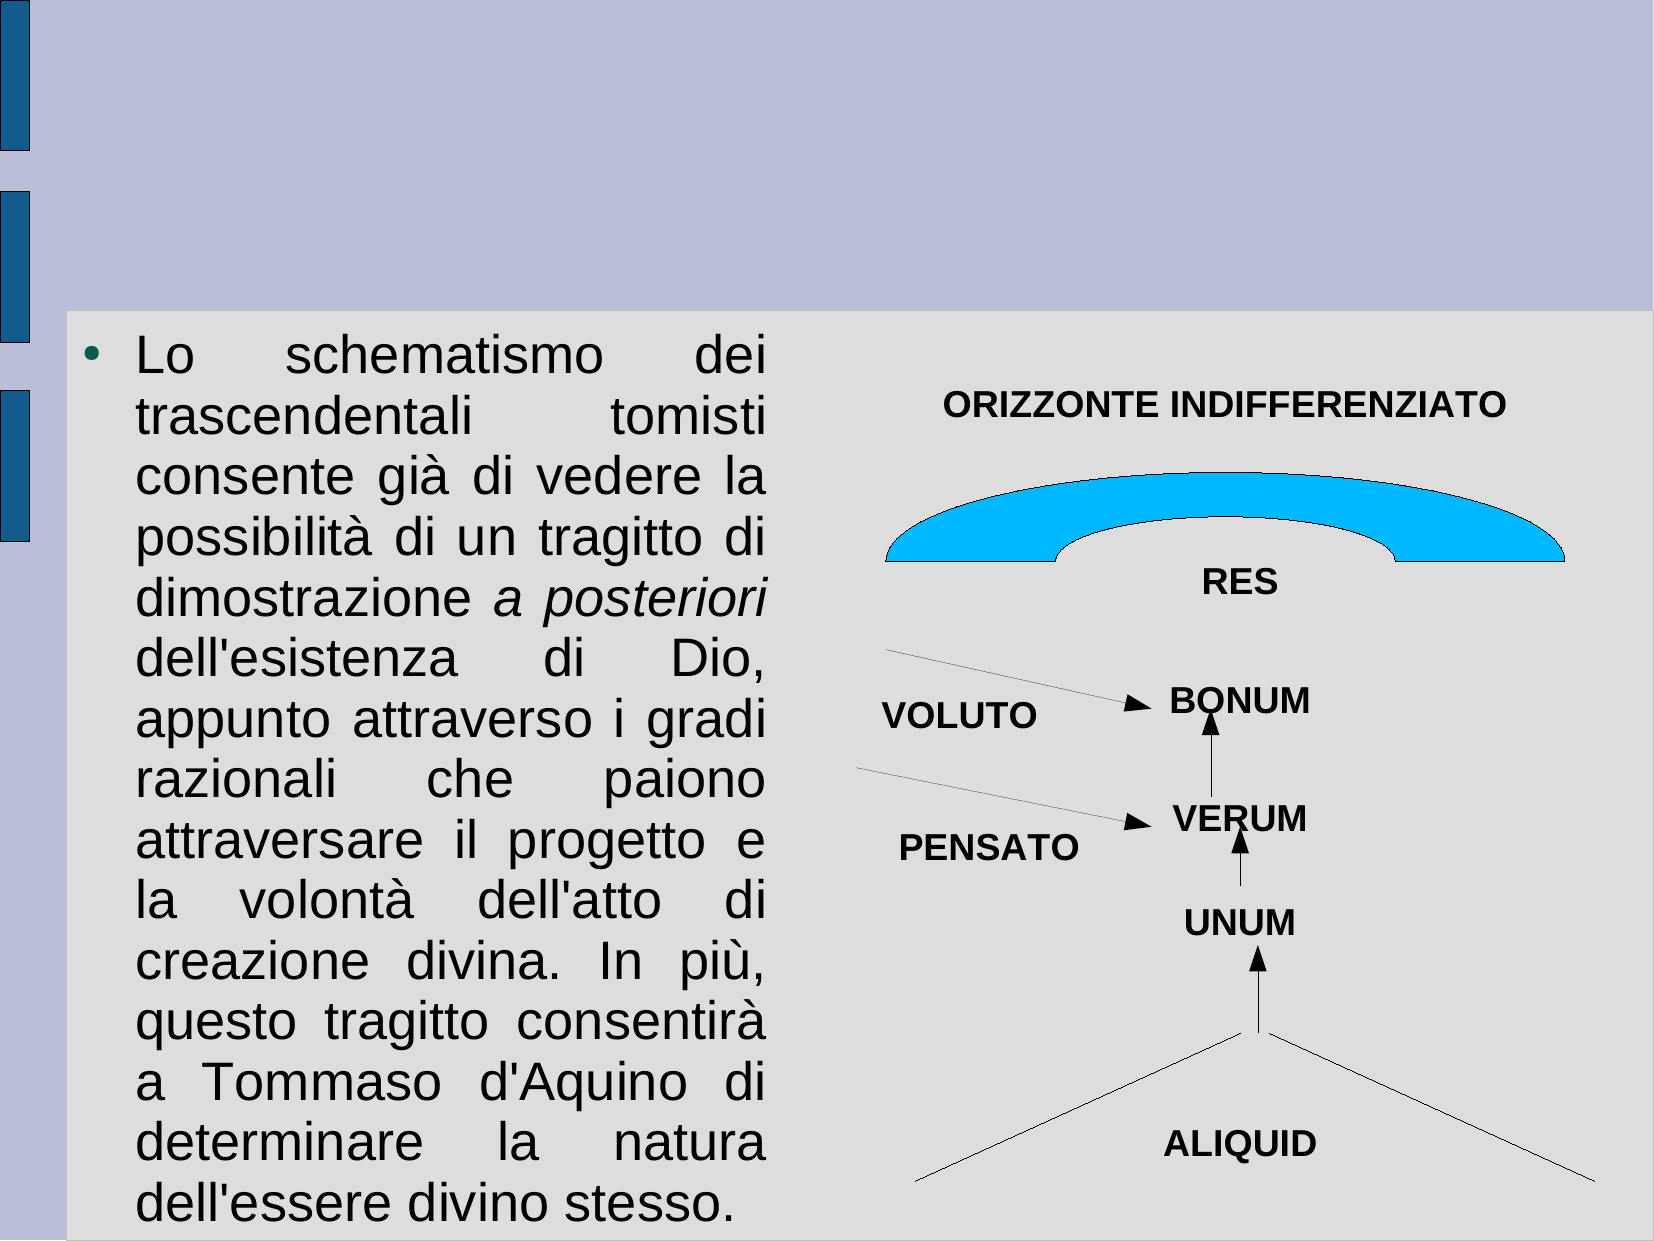

#
Lo schematismo dei trascendentali tomisti consente già di vedere la possibilità di un tragitto di dimostrazione a posteriori dell'esistenza di Dio, appunto attraverso i gradi razionali che paiono attraversare il progetto e la volontà dell'atto di creazione divina. In più, questo tragitto consentirà a Tommaso d'Aquino di determinare la natura dell'essere divino stesso.
ORIZZONTE INDIFFERENZIATO
RES
BONUM
VOLUTO
VERUM
PENSATO
UNUM
ALIQUID